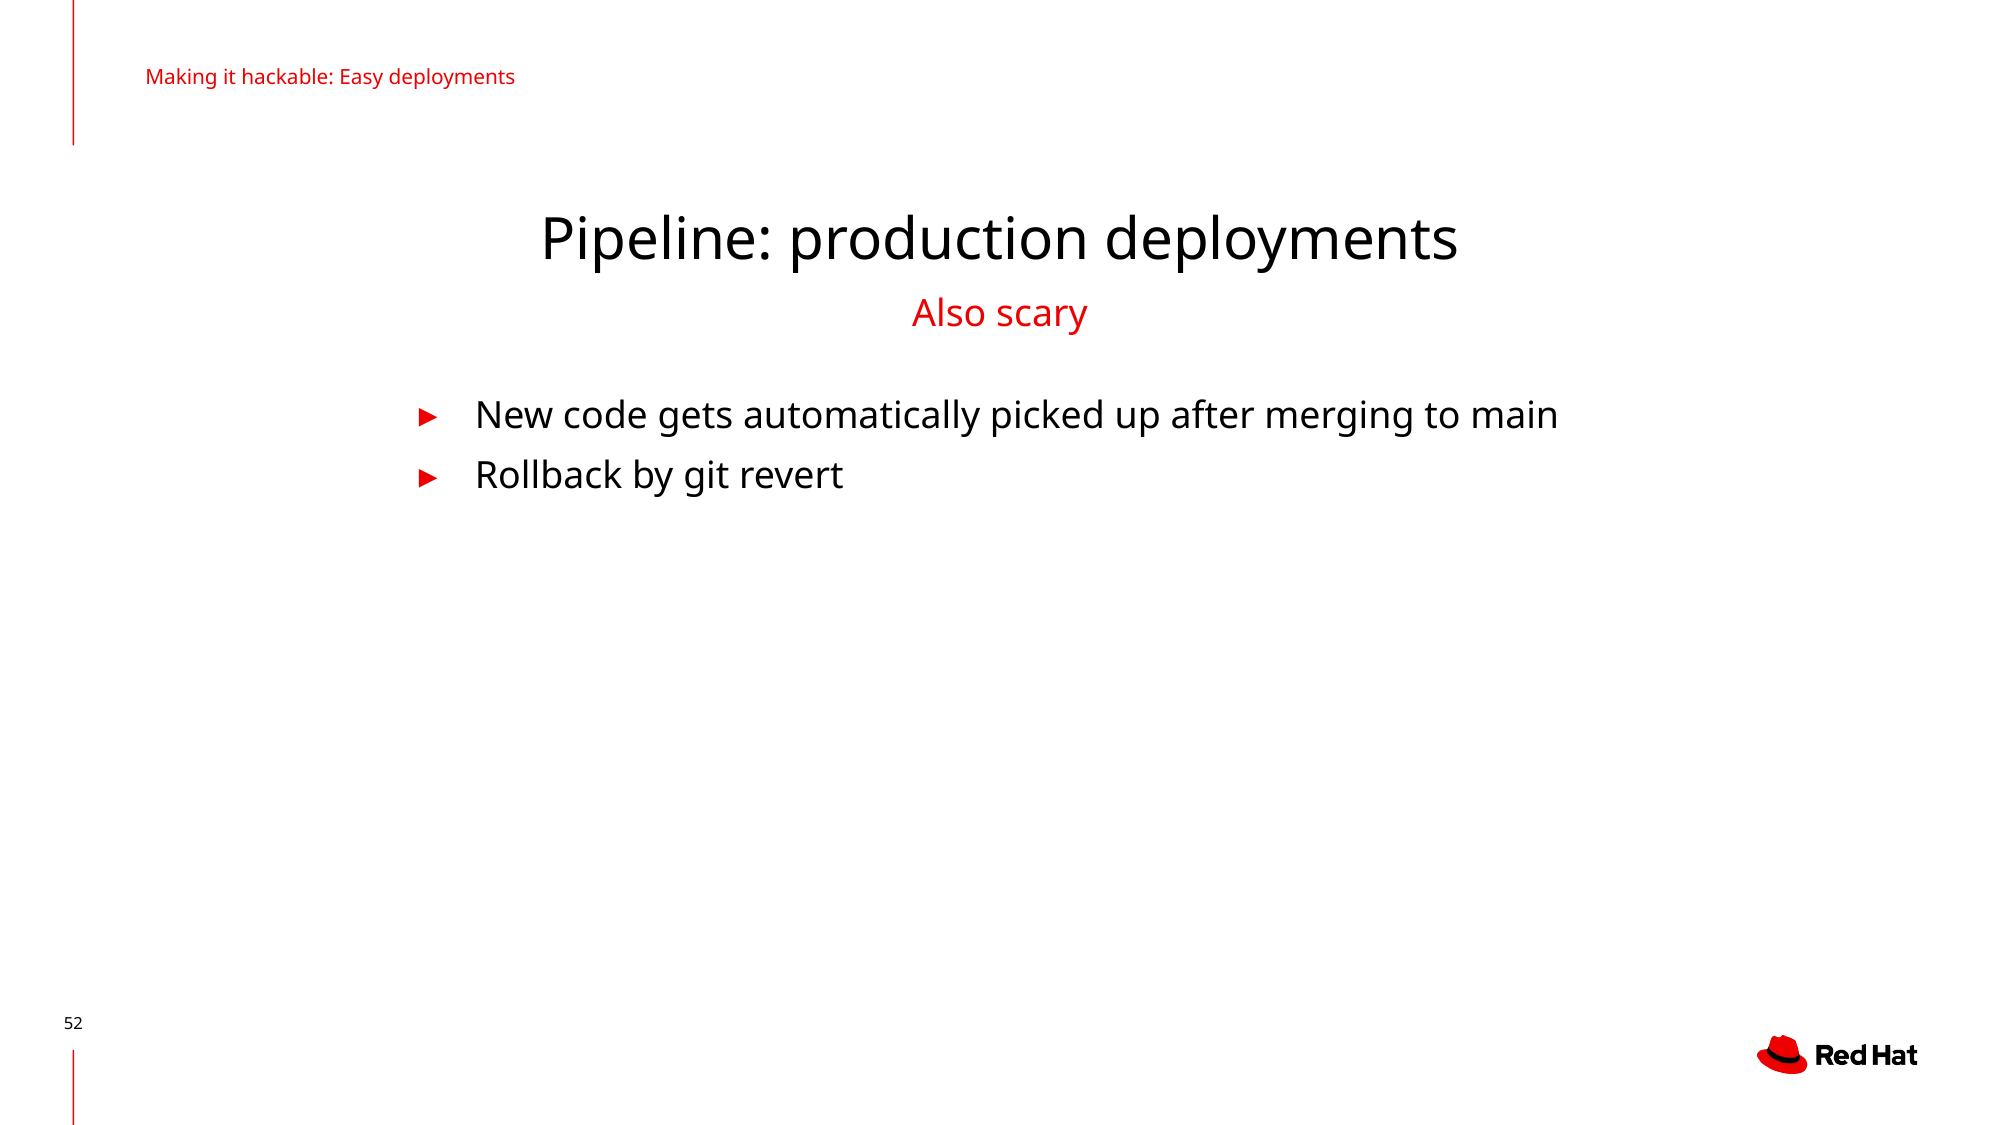

# Making it hackable: Easy deployments
Pipeline: production deployments
Also scary
New code gets automatically picked up after merging to main
Rollback by git revert